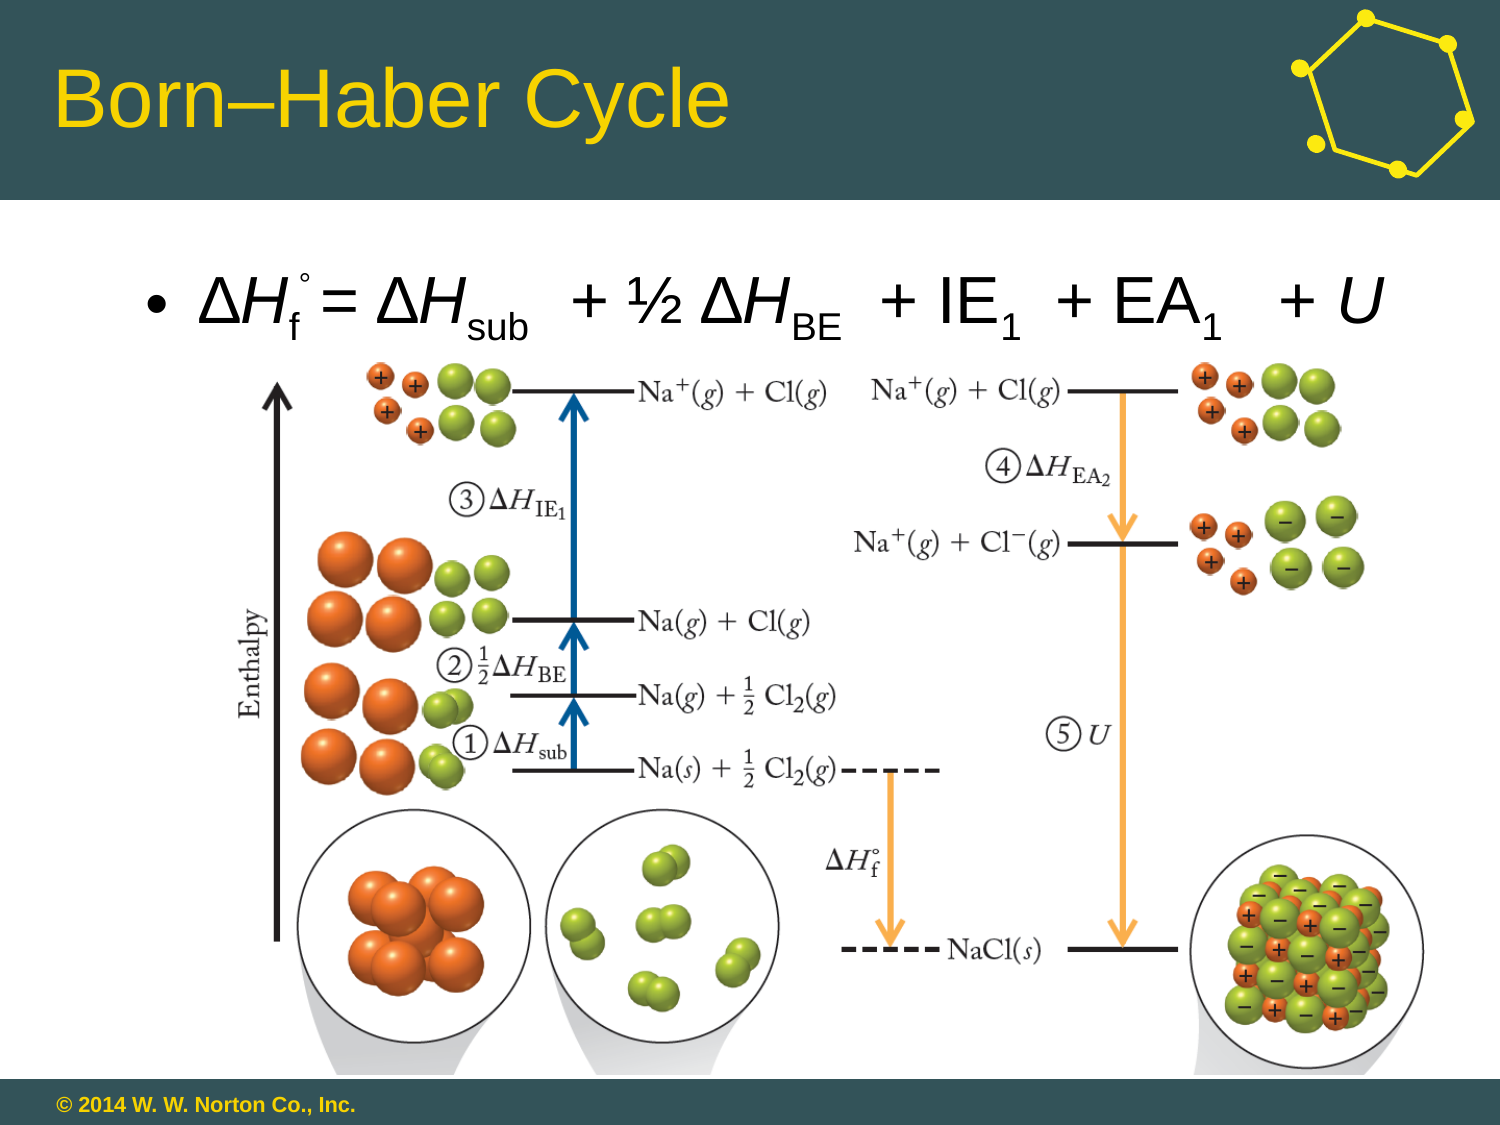

# Born–Haber Cycle
 ∆Hf = ∆Hsub
+ ½ ∆HBE
+ IE1
+ EA1
+ U